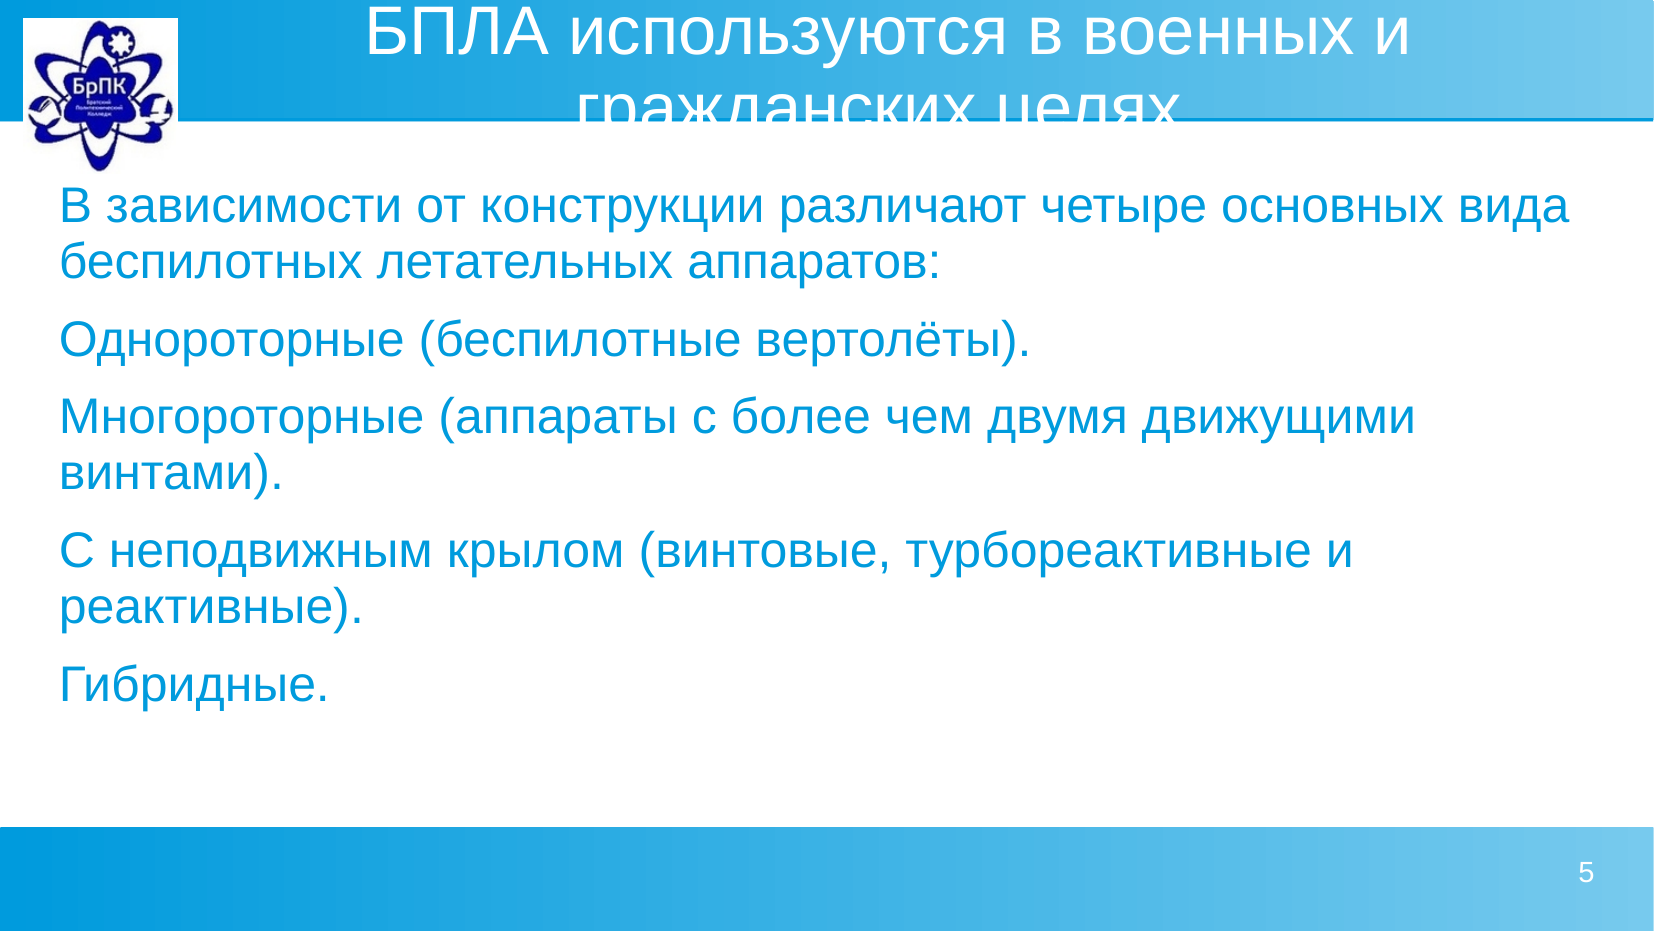

# БПЛА используются в военных и гражданских целях.
В зависимости от конструкции различают четыре основных вида беспилотных летательных аппаратов:
Однороторные (беспилотные вертолёты).
Многороторные (аппараты с более чем двумя движущими винтами).
С неподвижным крылом (винтовые, турбореактивные и реактивные).
Гибридные.
5